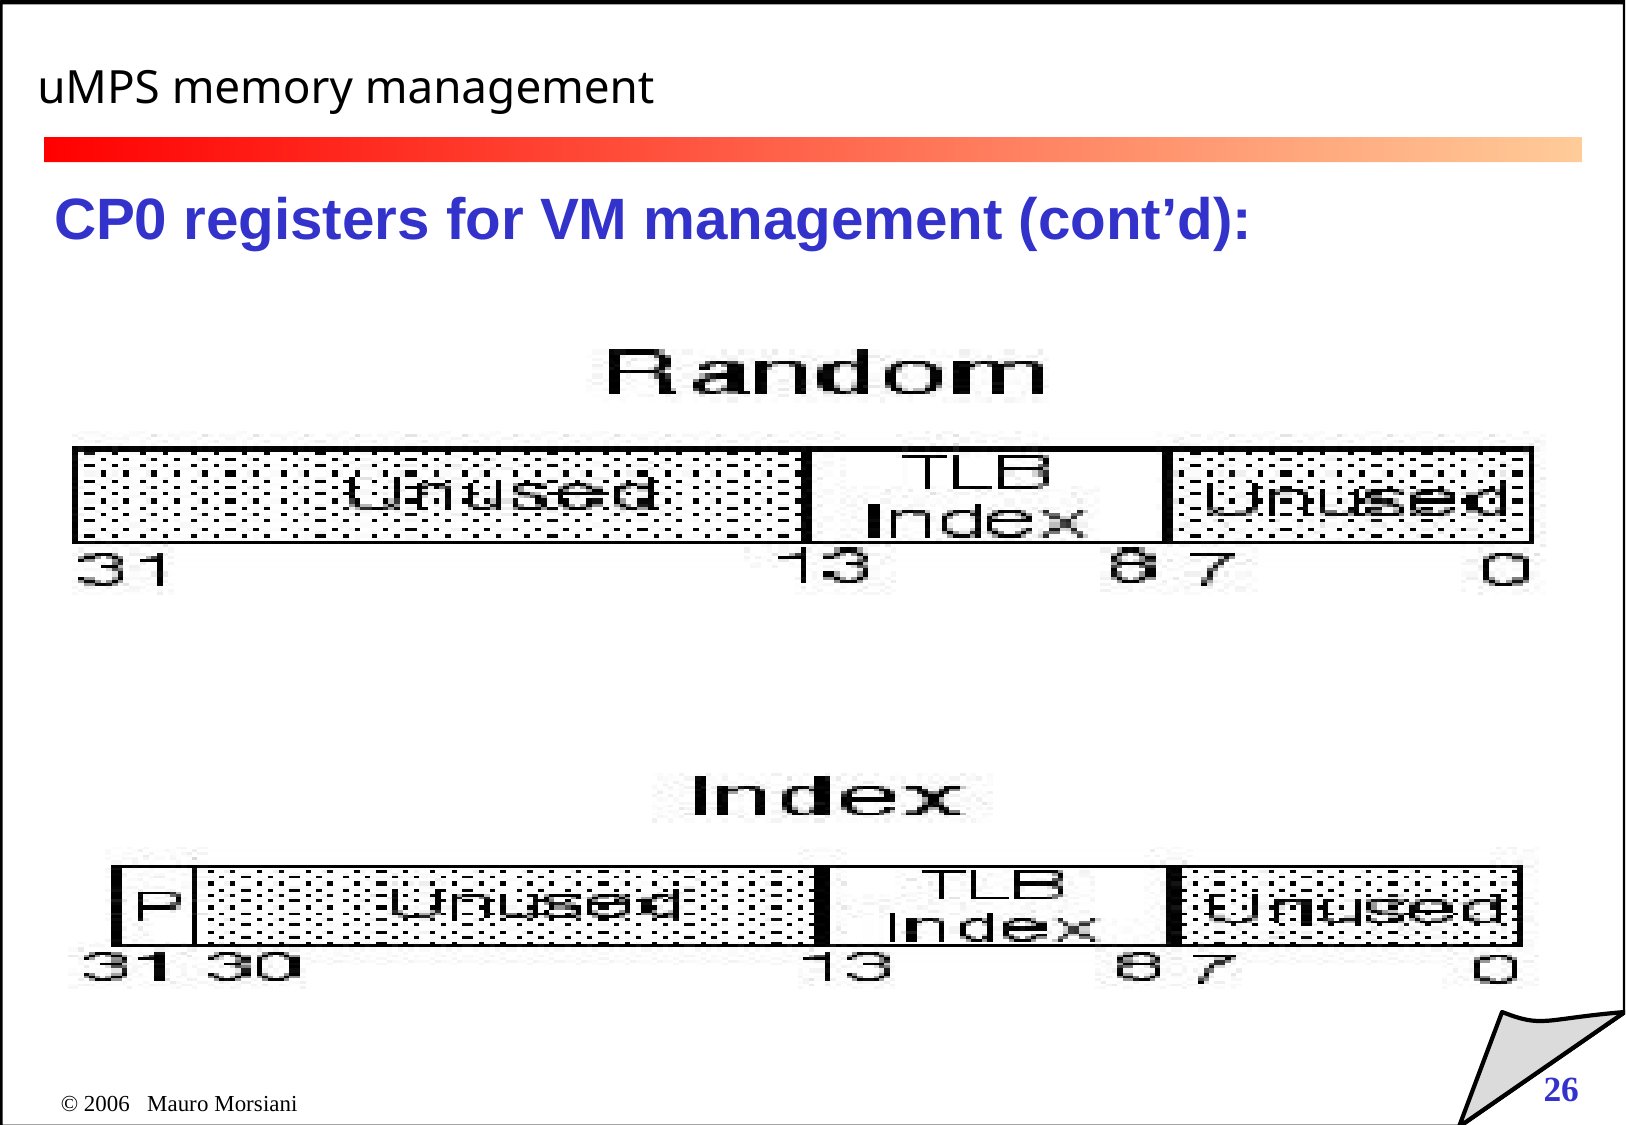

# uMPS memory management
CP0 registers for VM management (cont’d):